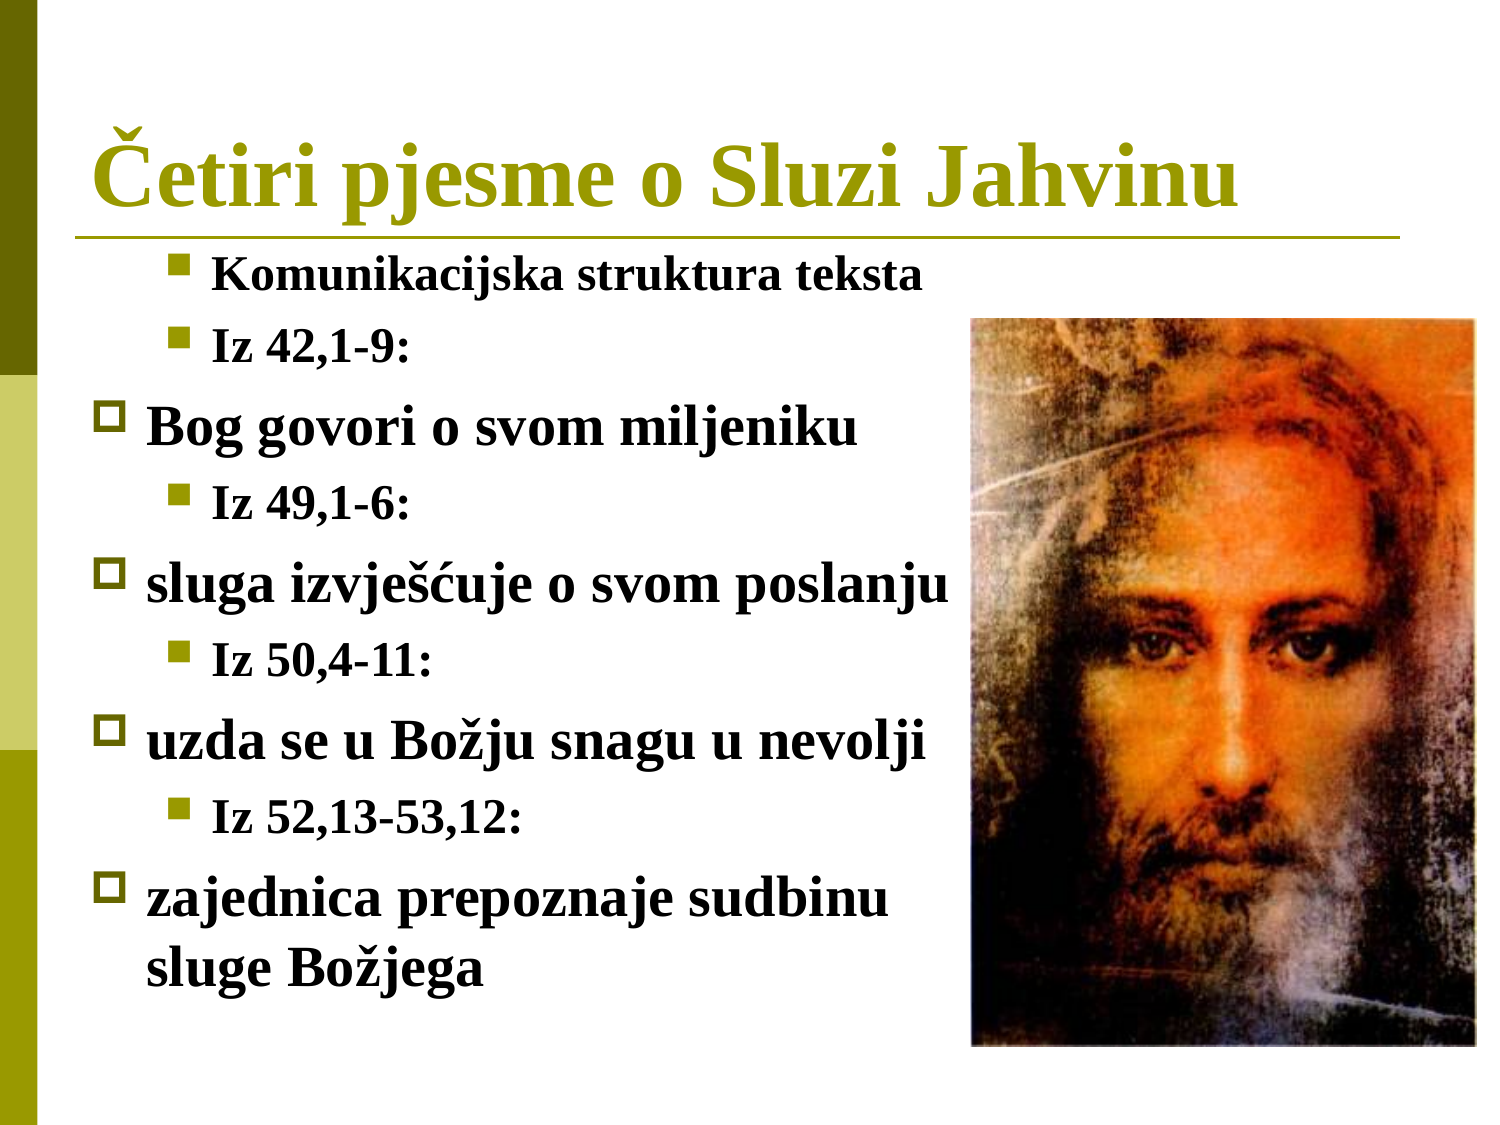

# Četiri pjesme o Sluzi Jahvinu
Komunikacijska struktura teksta
Iz 42,1-9:
Bog govori o svom miljeniku
Iz 49,1-6:
sluga izvješćuje o svom poslanju
Iz 50,4-11:
uzda se u Božju snagu u nevolji
Iz 52,13-53,12:
zajednica prepoznaje sudbinu sluge Božjega